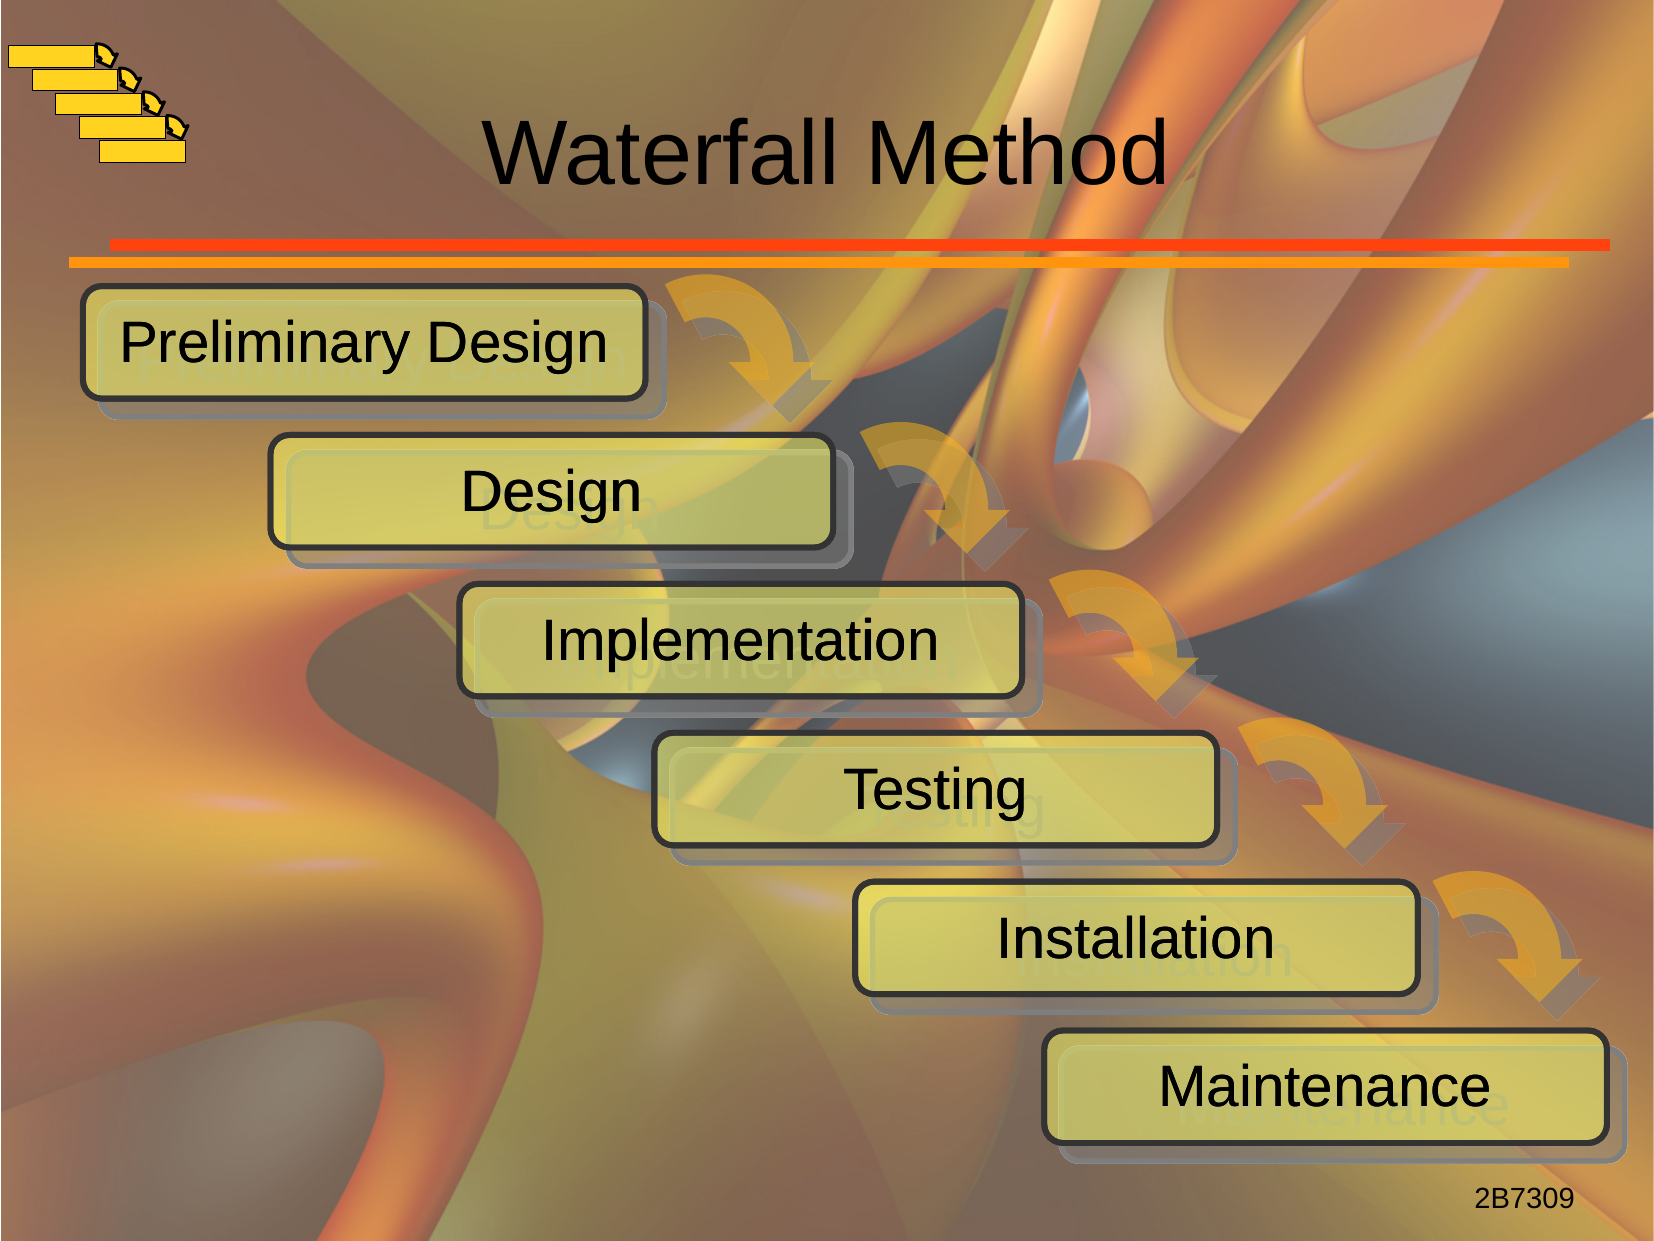

# Waterfall Method
Preliminary Design
Preliminary Design
Design
Design
Implementation
Implementation
Testing
Testing
Installation
Installation
Maintenance
Maintenance